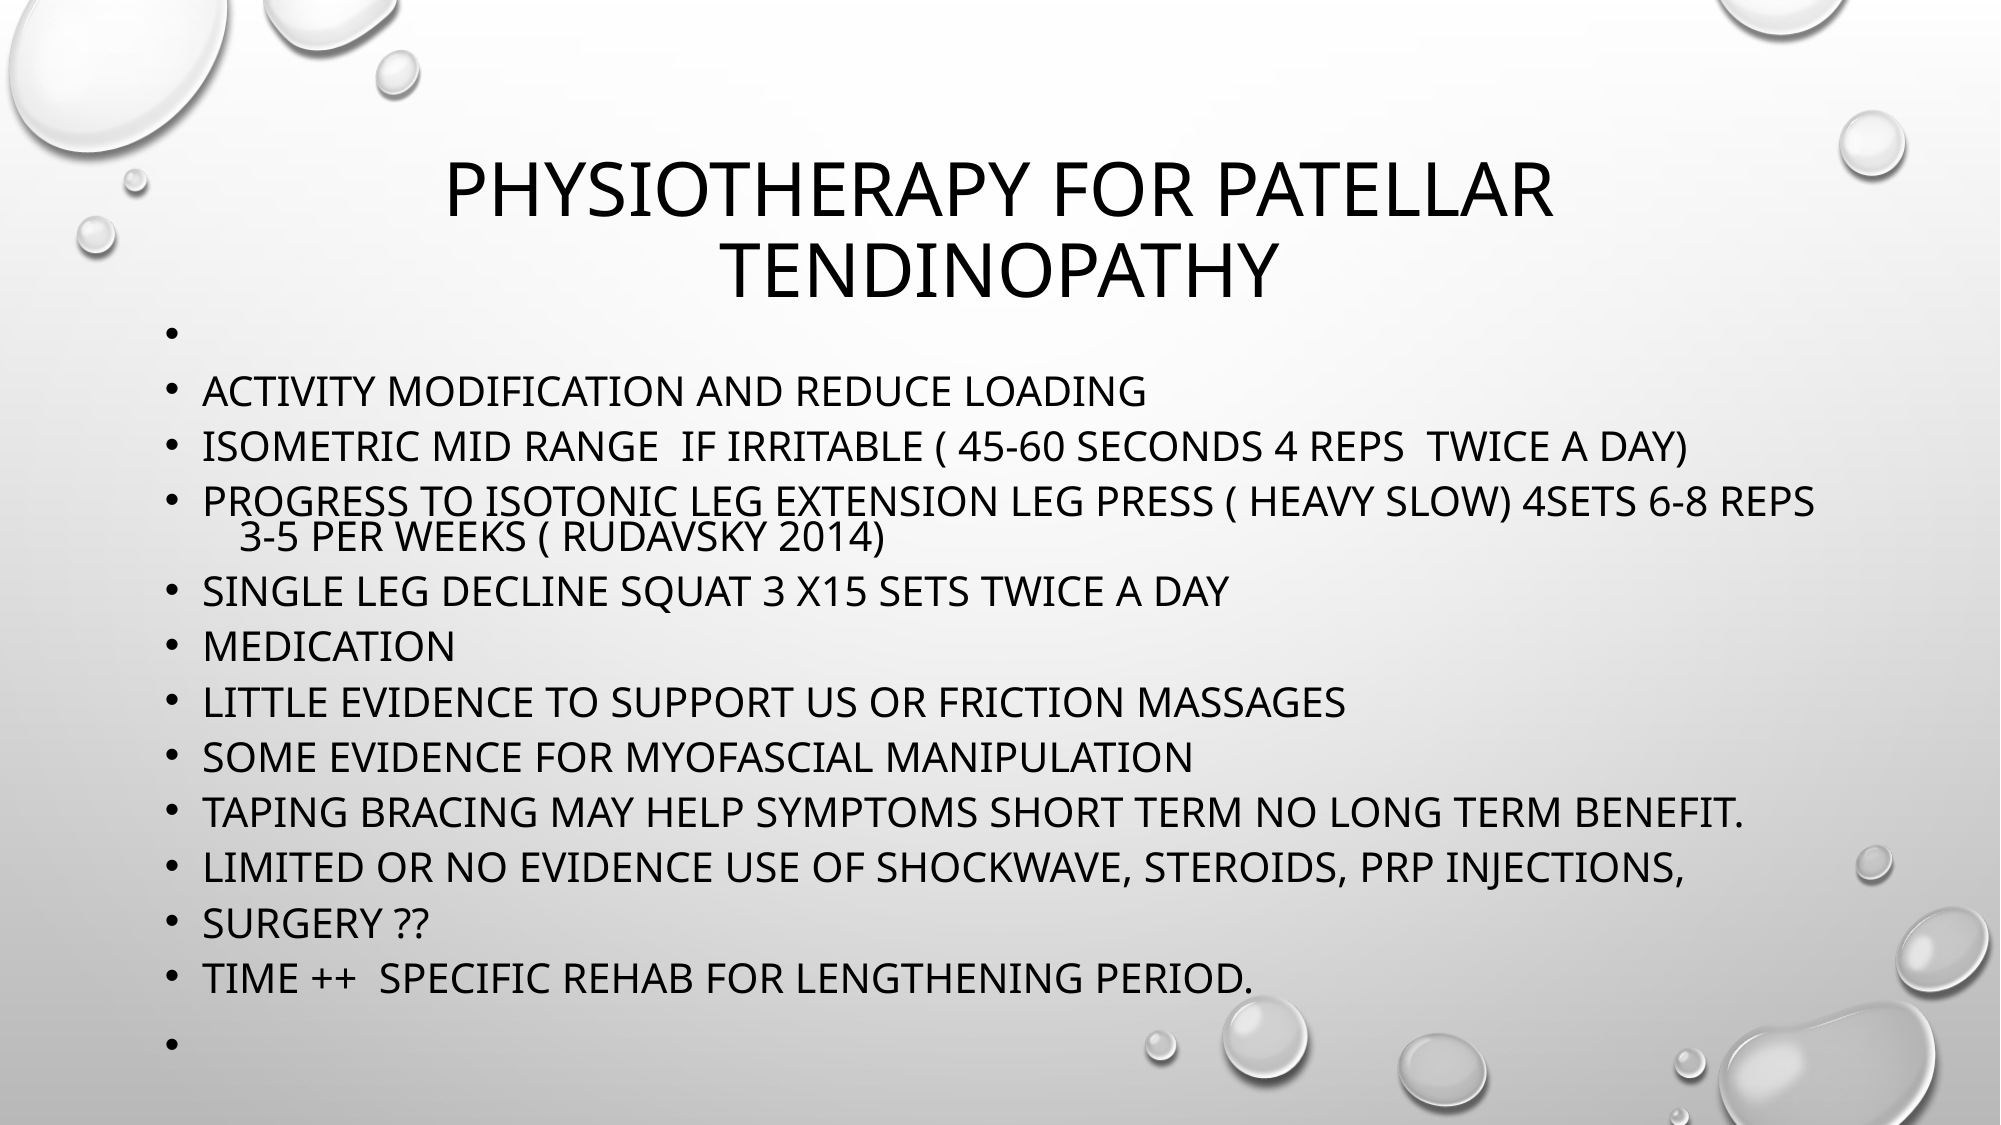

# Physiotherapy for patellar tendinopathy
Activity modification and reduce loading
Isometric mid range if irritable ( 45-60 seconds 4 reps twice a day)
progress to isotonic leg extension leg press ( heavy slow) 4sets 6-8 reps 3-5 per weeks ( Rudavsky 2014)
Single leg decline squat 3 x15 sets twice a day
Medication
Little evidence to support us or friction massages
Some evidence for myofascial manipulation
Taping bracing may help symptoms short term no long term benefit.
Limited or no evidence use of shockwave, steroids, PRP injections,
Surgery ??
Time ++ specific rehab for lengthening period.